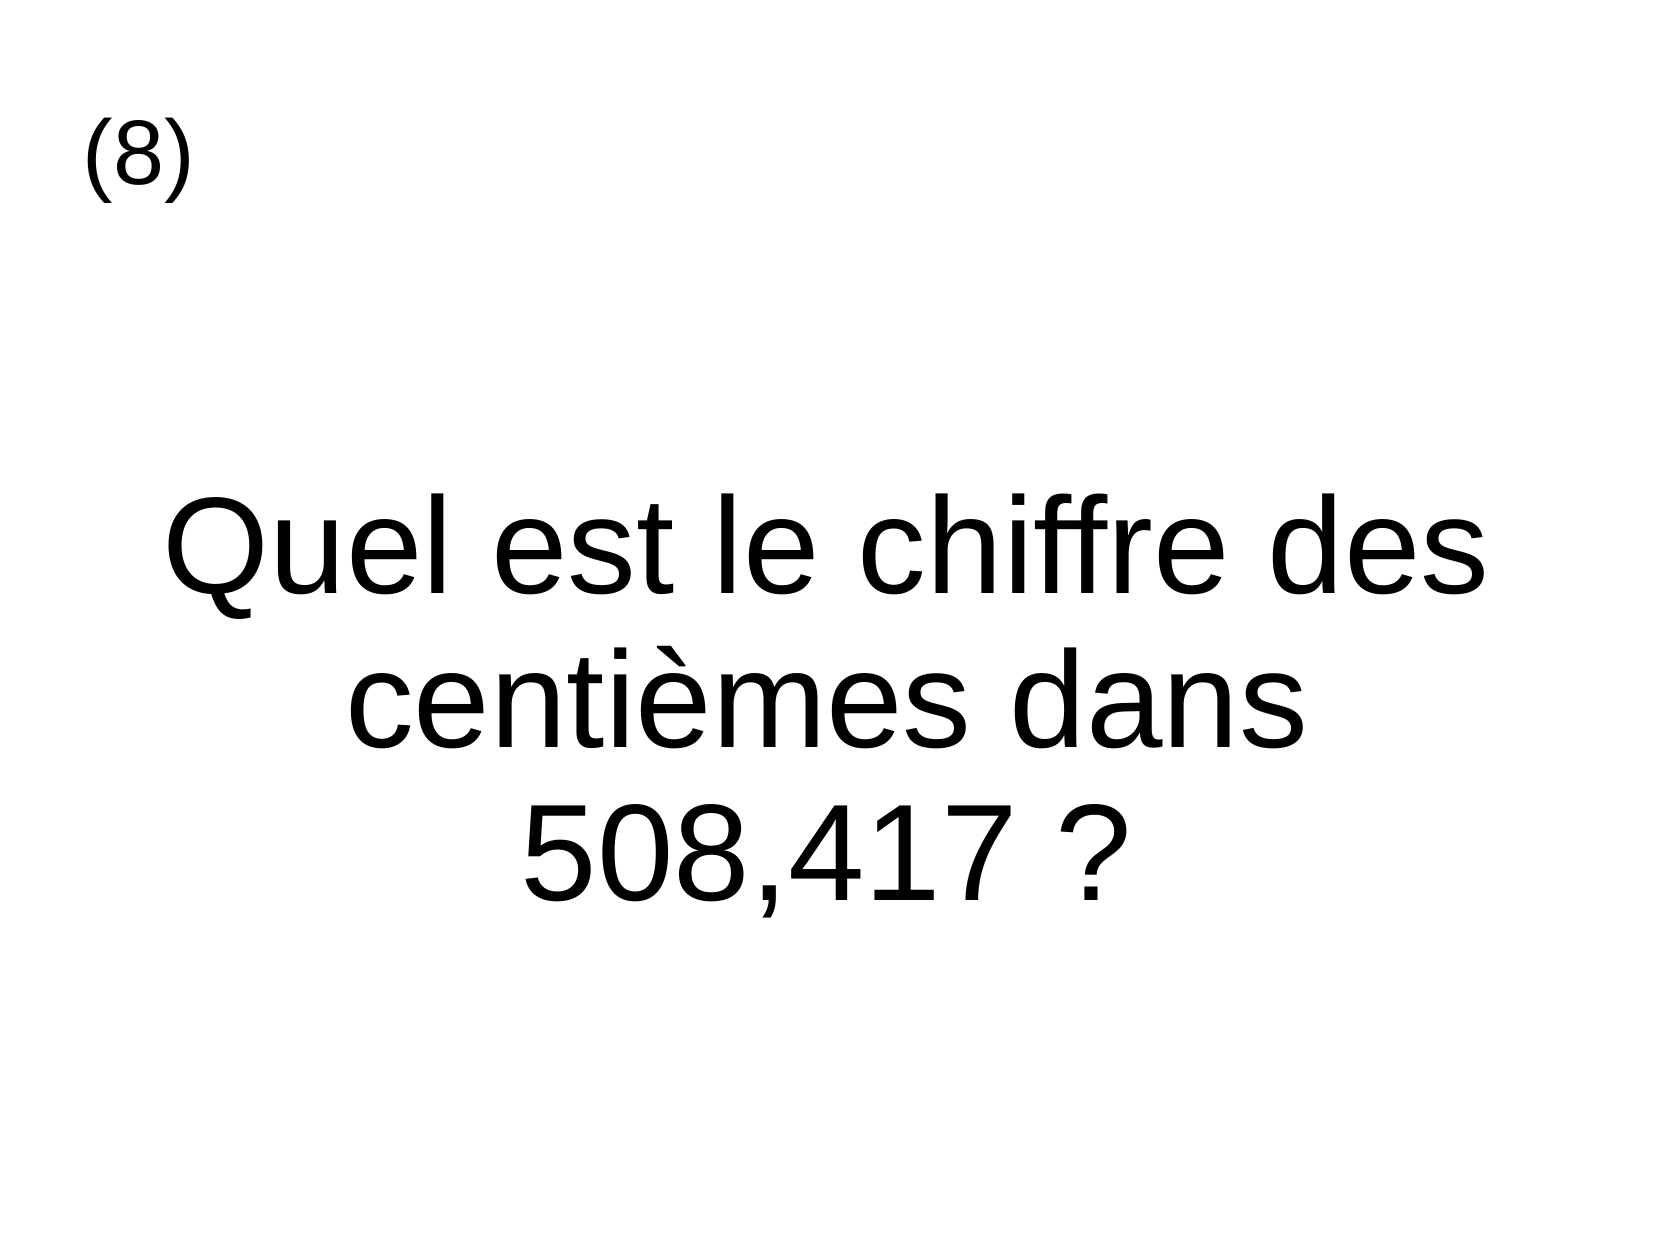

# (8)
Quel est le chiffre des centièmes dans 508,417 ?